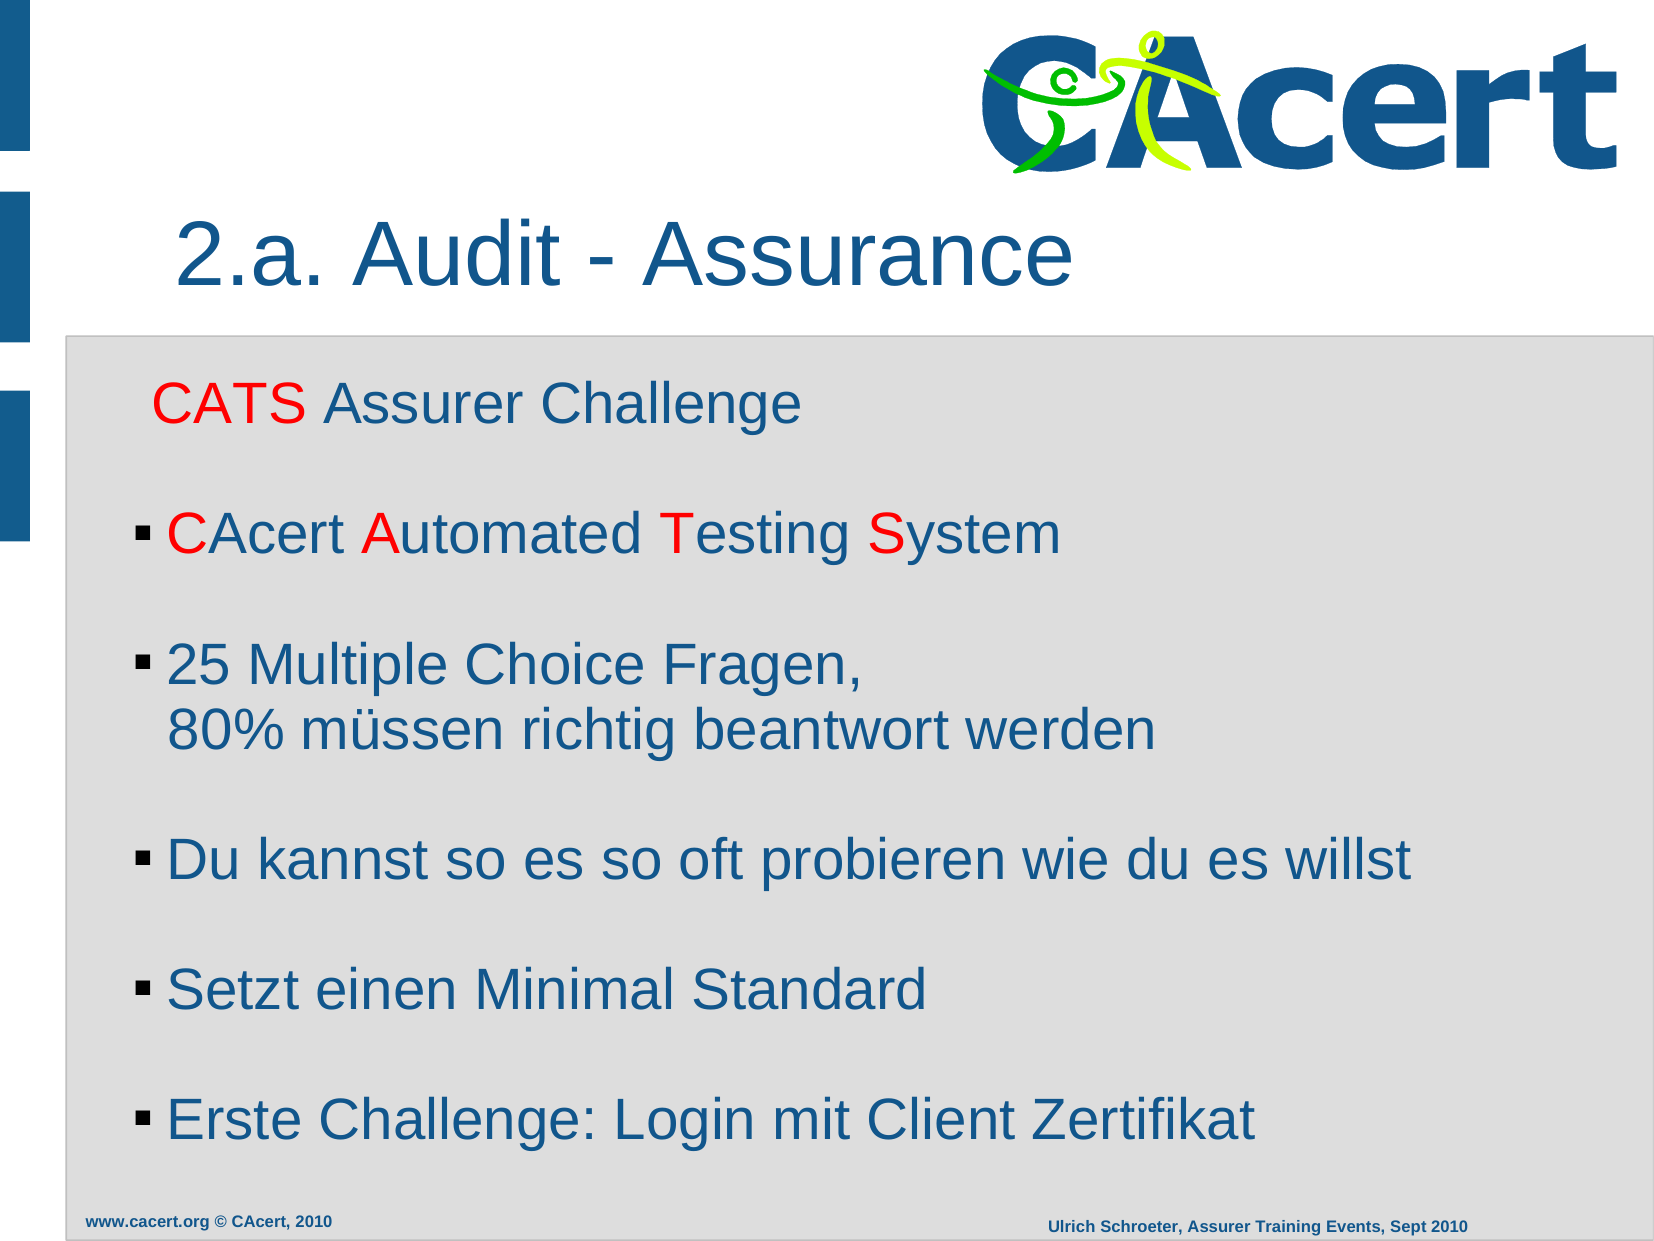

2.a. Audit - Assurance
 CATS Assurer Challenge
 CAcert Automated Testing System
 25 Multiple Choice Fragen,
 80% müssen richtig beantwort werden
 Du kannst so es so oft probieren wie du es willst
 Setzt einen Minimal Standard
 Erste Challenge: Login mit Client Zertifikat